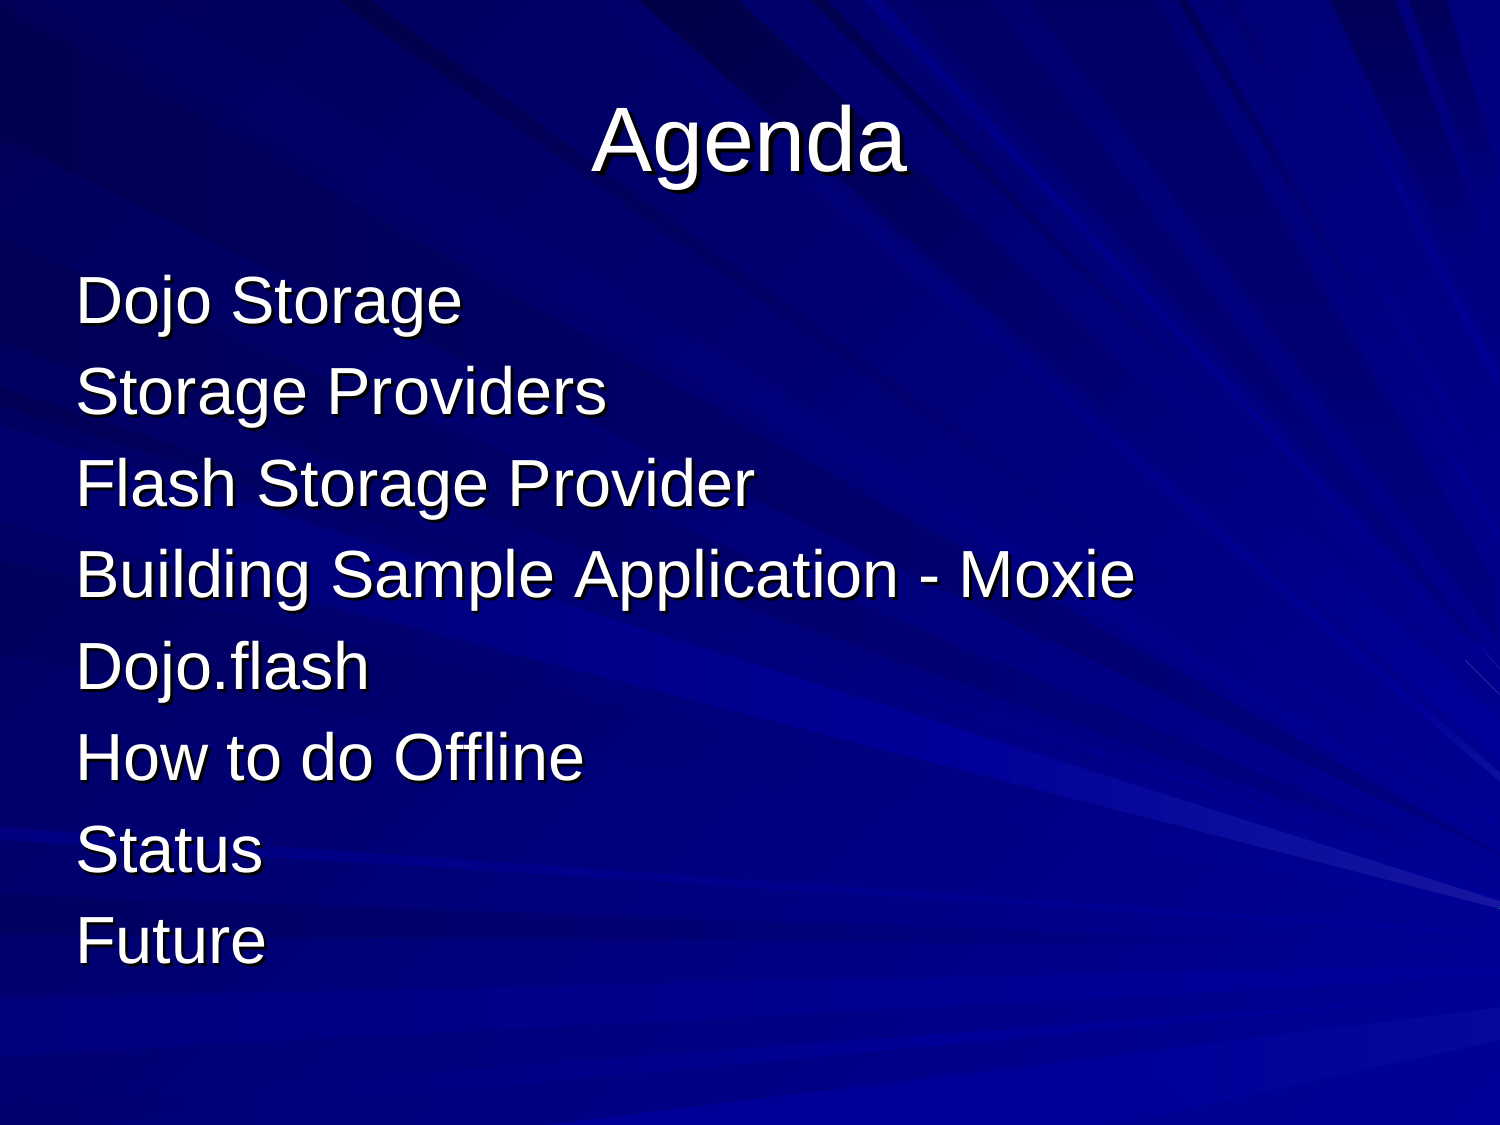

# Agenda
Dojo Storage
Storage Providers
Flash Storage Provider
Building Sample Application - Moxie
Dojo.flash
How to do Offline
Status
Future